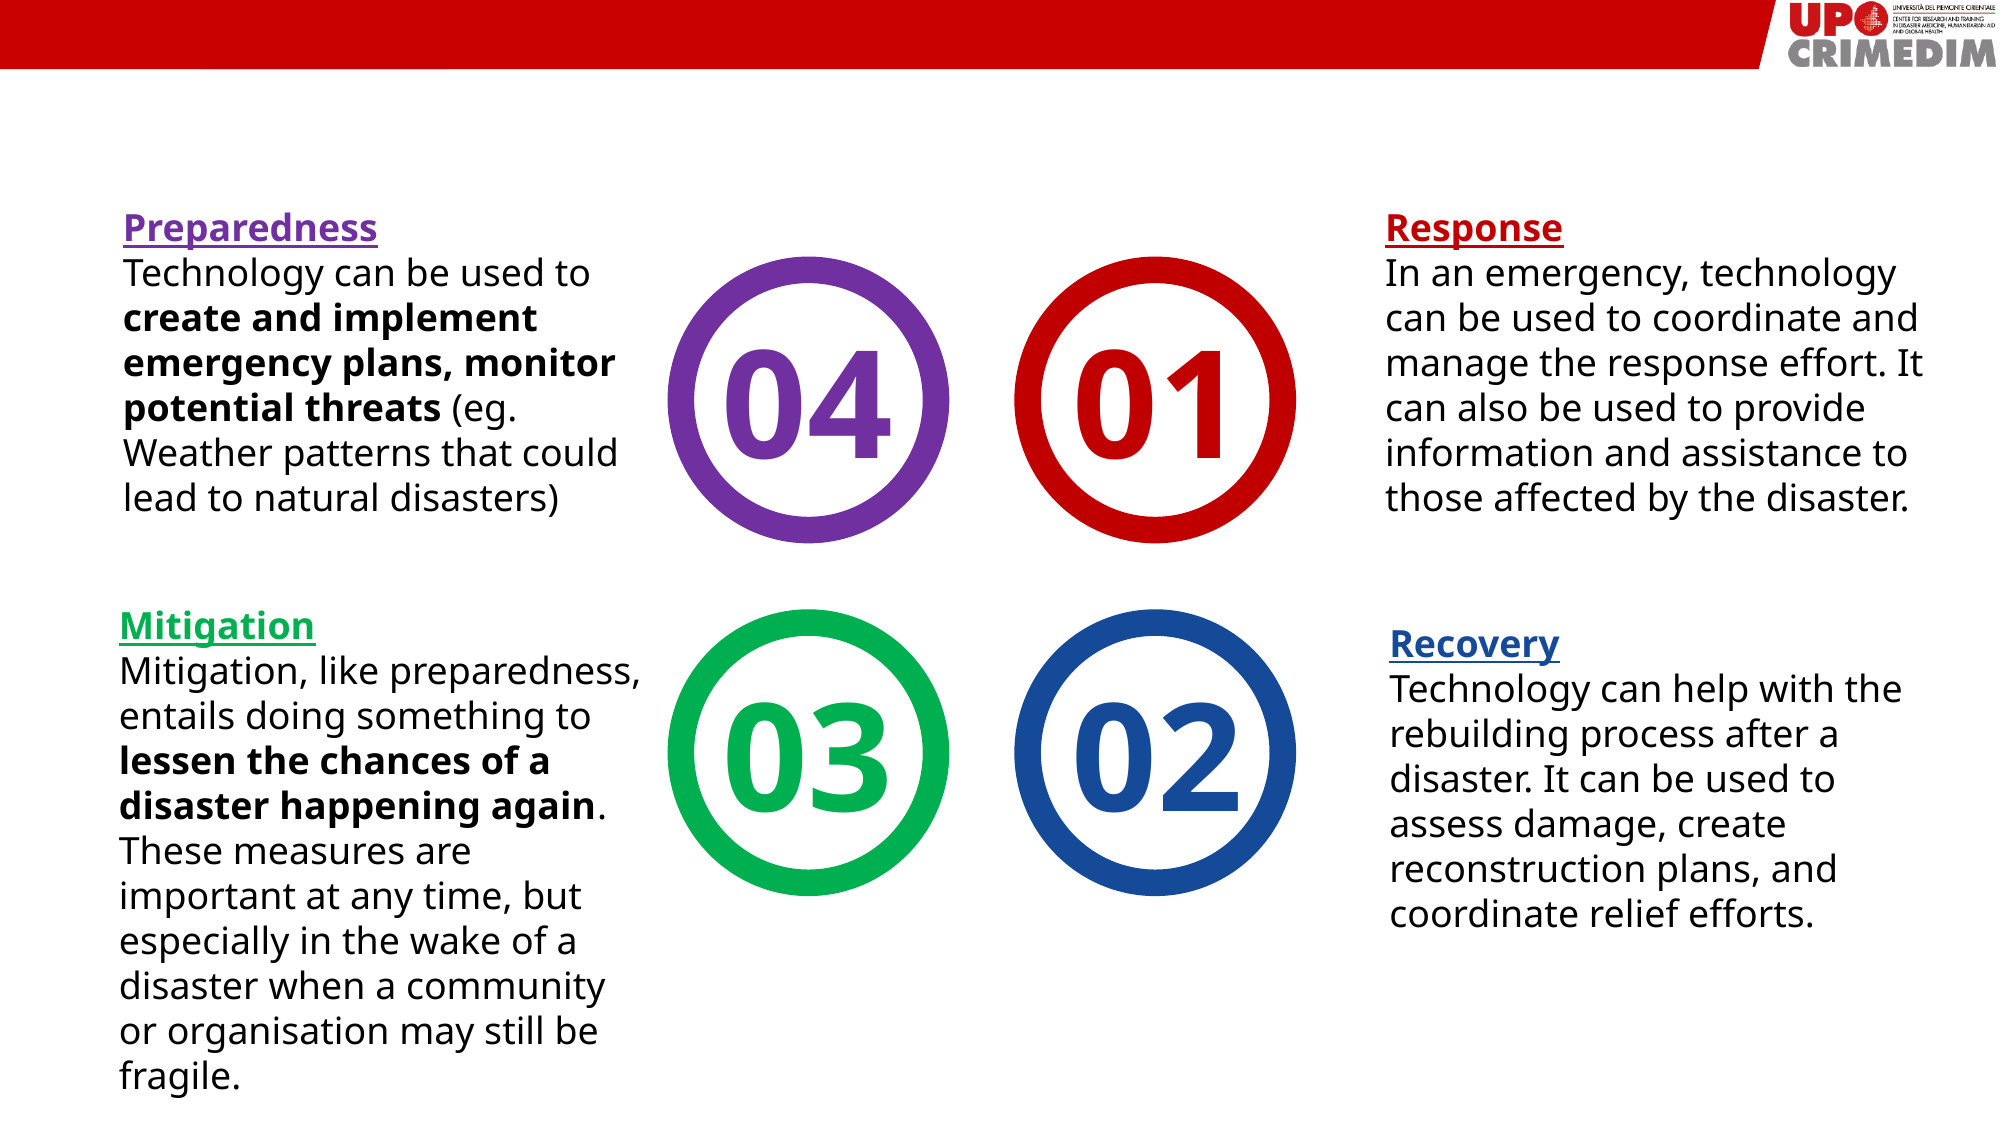

Preparedness
Technology can be used to create and implement emergency plans, monitor potential threats (eg. Weather patterns that could lead to natural disasters)
Response
In an emergency, technology can be used to coordinate and manage the response effort. It can also be used to provide information and assistance to those affected by the disaster.
04
01
Mitigation
Mitigation, like preparedness, entails doing something to lessen the chances of a disaster happening again. These measures are important at any time, but especially in the wake of a disaster when a community or organisation may still be fragile.
Recovery
Technology can help with the rebuilding process after a disaster. It can be used to assess damage, create reconstruction plans, and coordinate relief efforts.
03
02